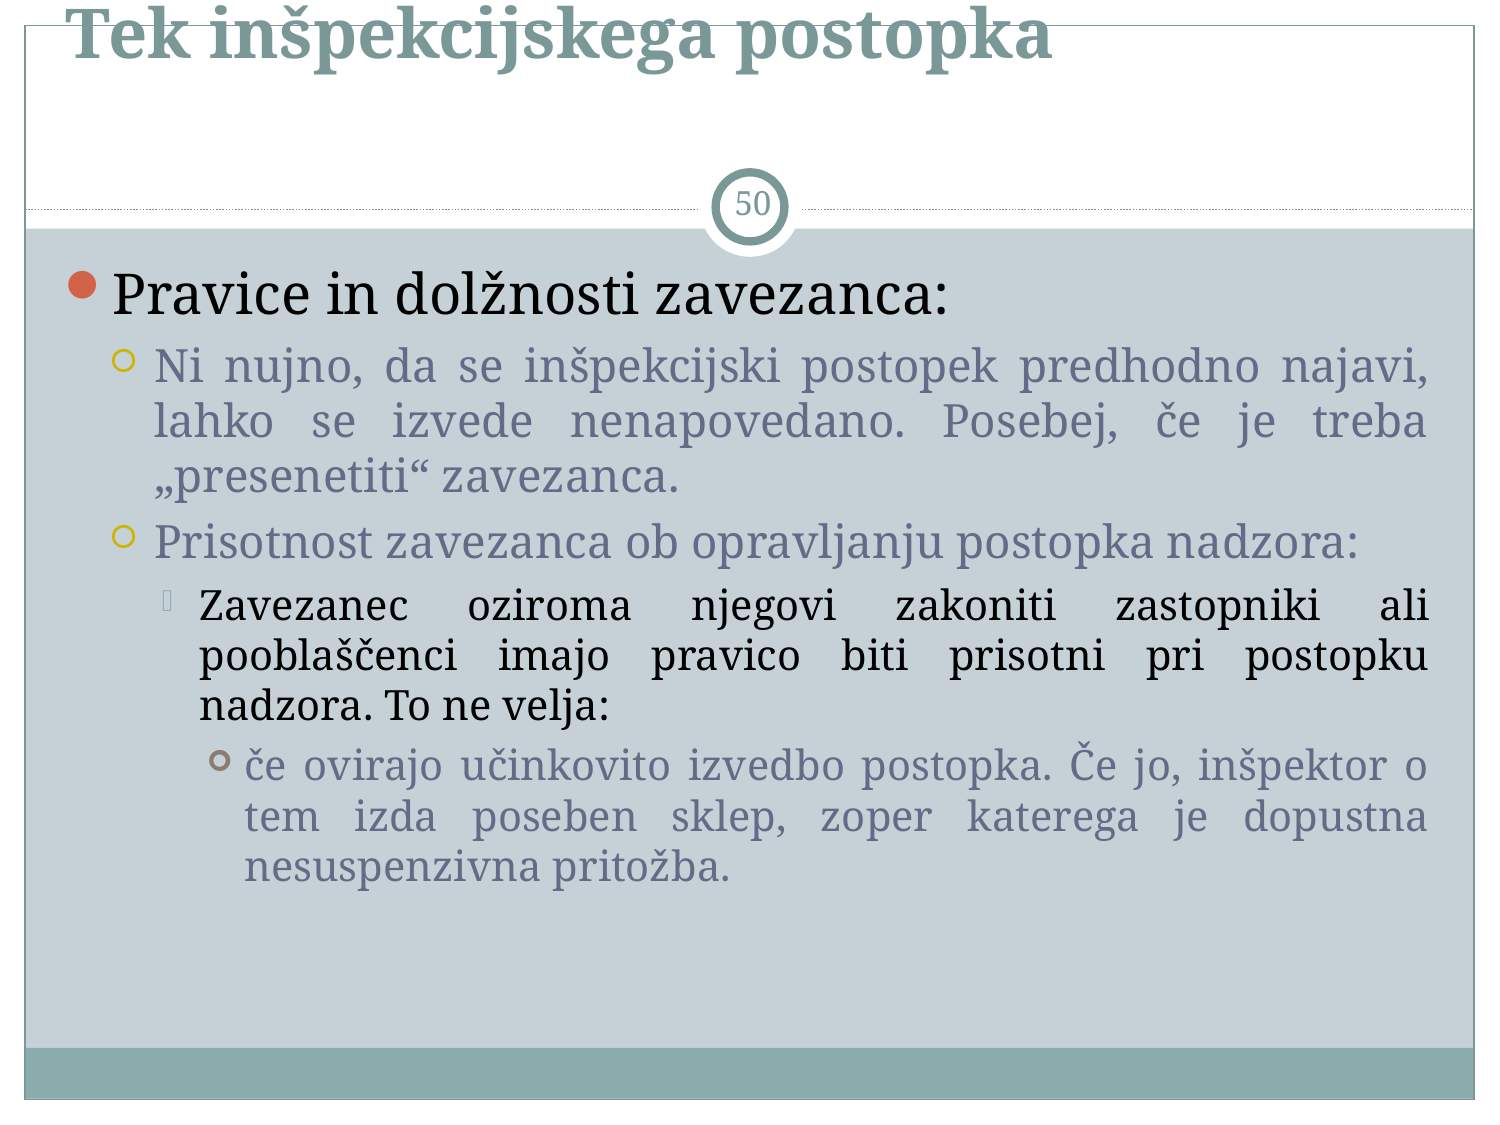

# Tek inšpekcijskega postopka
Pravice in dolžnosti zavezanca:
Ni nujno, da se inšpekcijski postopek predhodno najavi, lahko se izvede nenapovedano. Posebej, če je treba „presenetiti“ zavezanca.
Prisotnost zavezanca ob opravljanju postopka nadzora:
Zavezanec oziroma njegovi zakoniti zastopniki ali pooblaščenci imajo pravico biti prisotni pri postopku nadzora. To ne velja:
če ovirajo učinkovito izvedbo postopka. Če jo, inšpektor o tem izda poseben sklep, zoper katerega je dopustna nesuspenzivna pritožba.